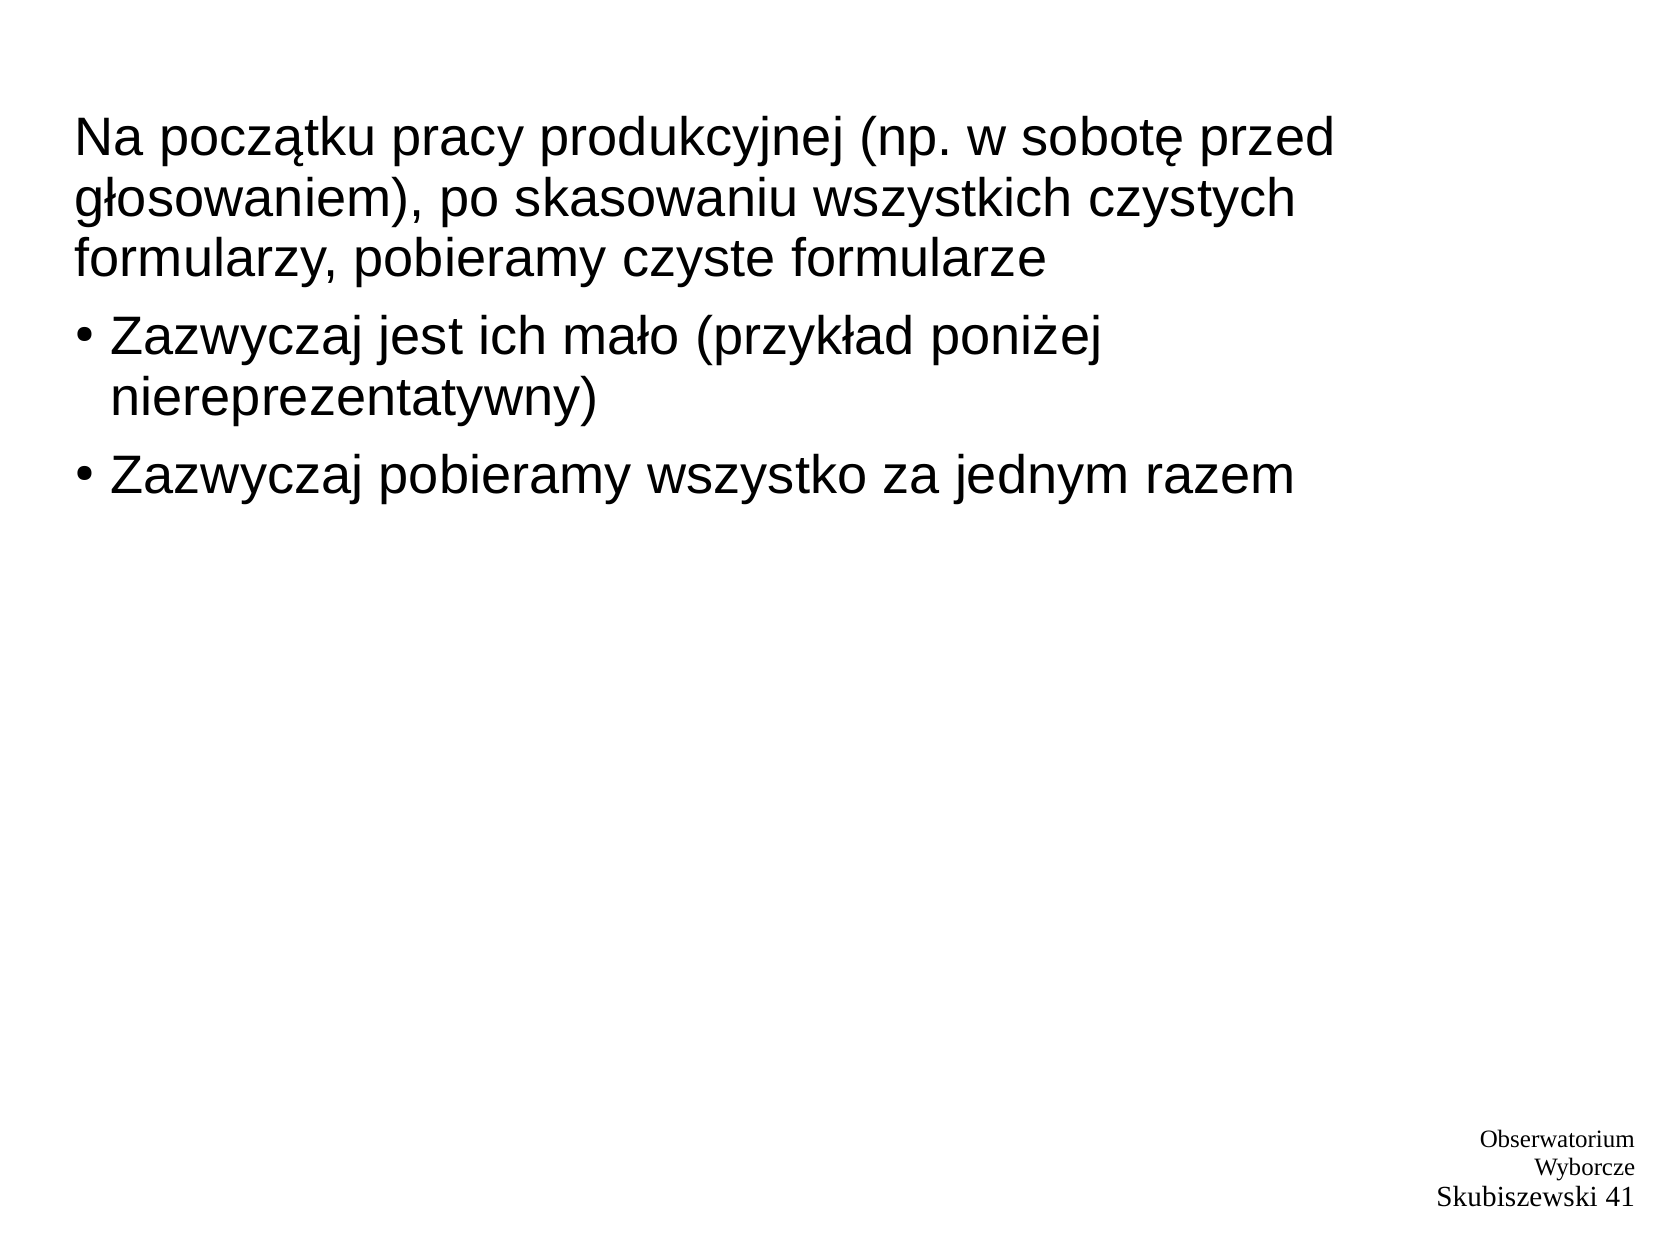

Na początku pracy produkcyjnej (np. w sobotę przed głosowaniem), po skasowaniu wszystkich czystych formularzy, pobieramy czyste formularze
Zazwyczaj jest ich mało (przykład poniżej niereprezentatywny)
Zazwyczaj pobieramy wszystko za jednym razem
41